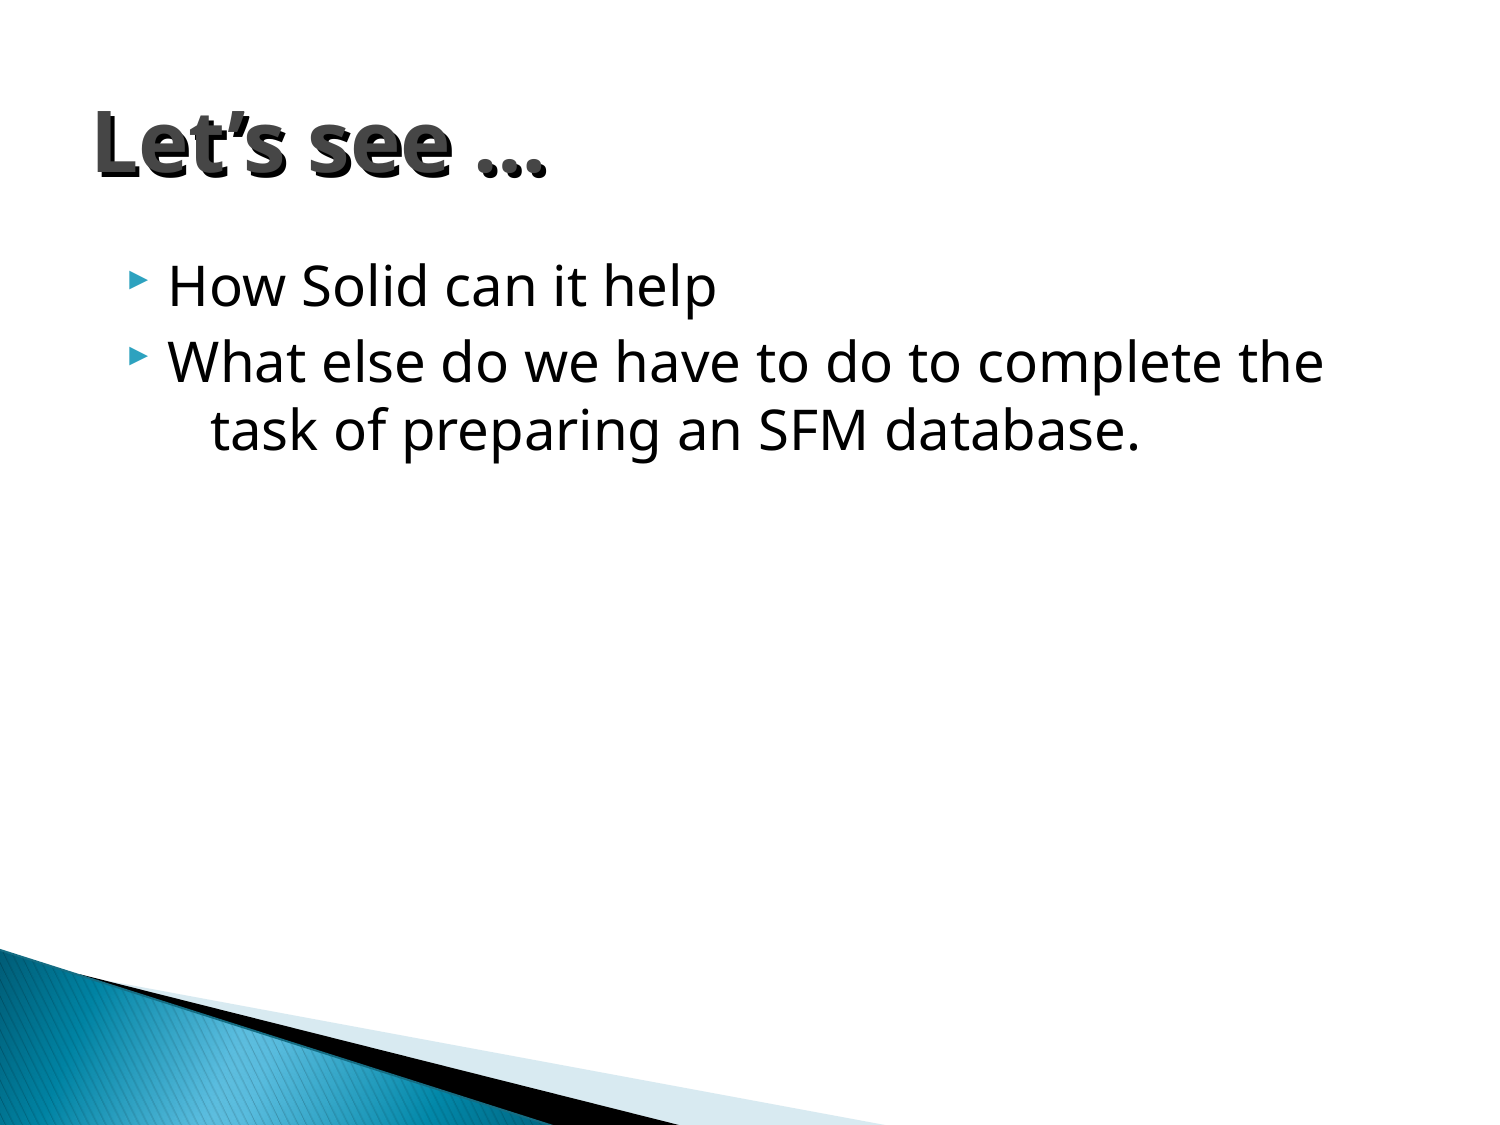

Let’s see …
# How Solid can it help
What else do we have to do to complete the task of preparing an SFM database.